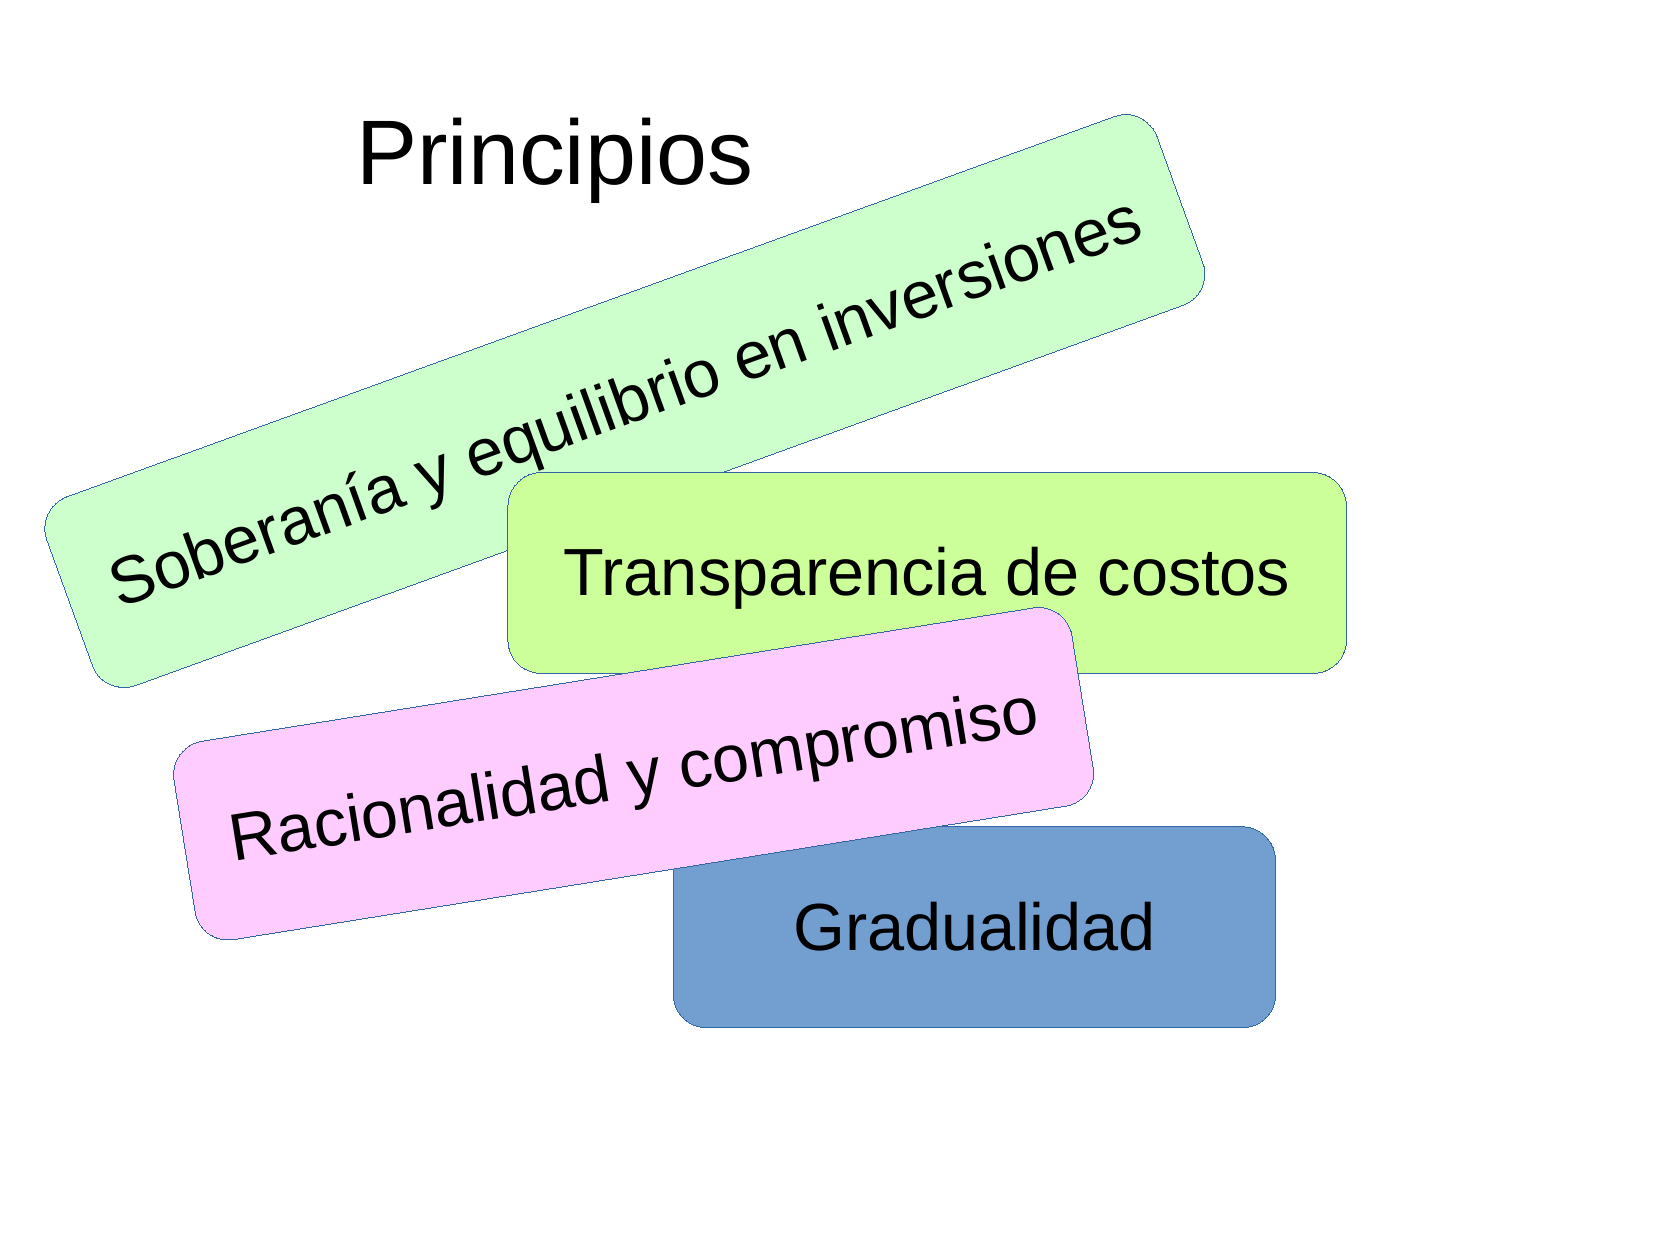

# Principios
Soberanía y equilibrio en inversiones
Transparencia de costos
Racionalidad y compromiso
Gradualidad